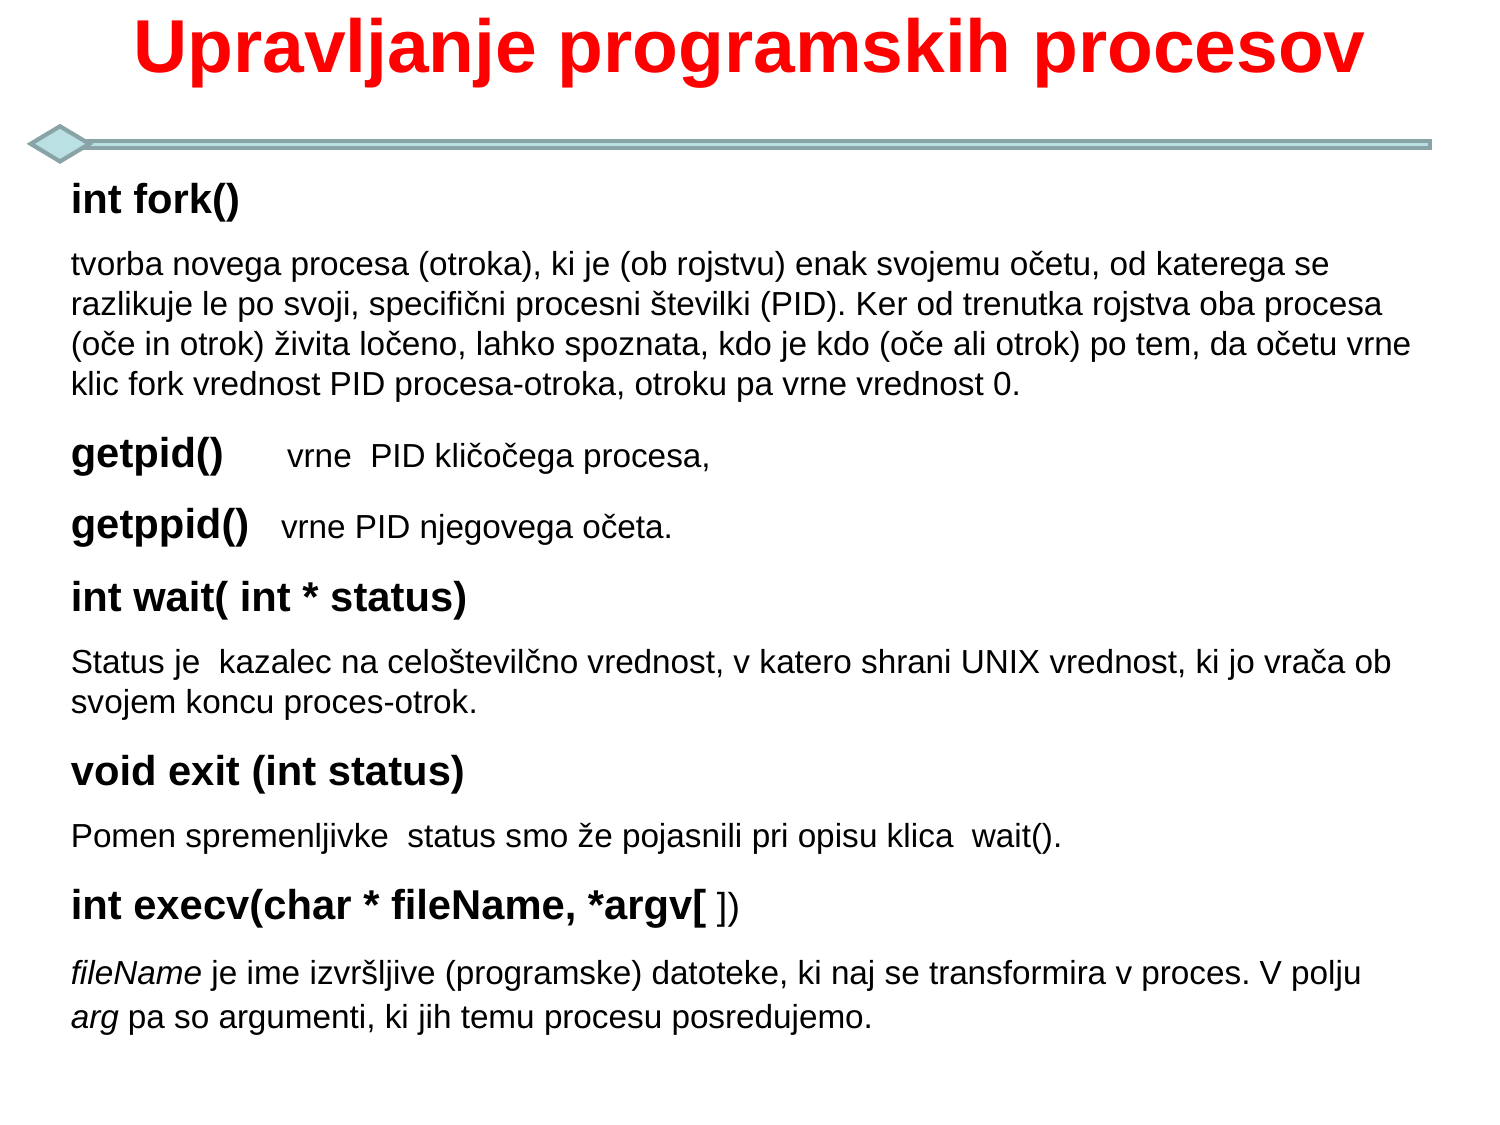

# Upravljanje programskih procesov
int fork()
tvorba novega procesa (otroka), ki je (ob rojstvu) enak svojemu očetu, od katerega se razlikuje le po svoji, specifični procesni številki (PID). Ker od trenutka rojstva oba procesa (oče in otrok) živita ločeno, lahko spoznata, kdo je kdo (oče ali otrok) po tem, da očetu vrne klic fork vrednost PID procesa-otroka, otroku pa vrne vrednost 0.
getpid() vrne PID kličočega procesa,
getppid() vrne PID njegovega očeta.
int wait( int * status)
Status je kazalec na celoštevilčno vrednost, v katero shrani UNIX vrednost, ki jo vrača ob svojem koncu proces-otrok.
void exit (int status)
Pomen spremenljivke status smo že pojasnili pri opisu klica wait().
int execv(char * fileName, *argv[ ])
fileName je ime izvršljive (programske) datoteke, ki naj se transformira v proces. V polju arg pa so argumenti, ki jih temu procesu posredujemo.